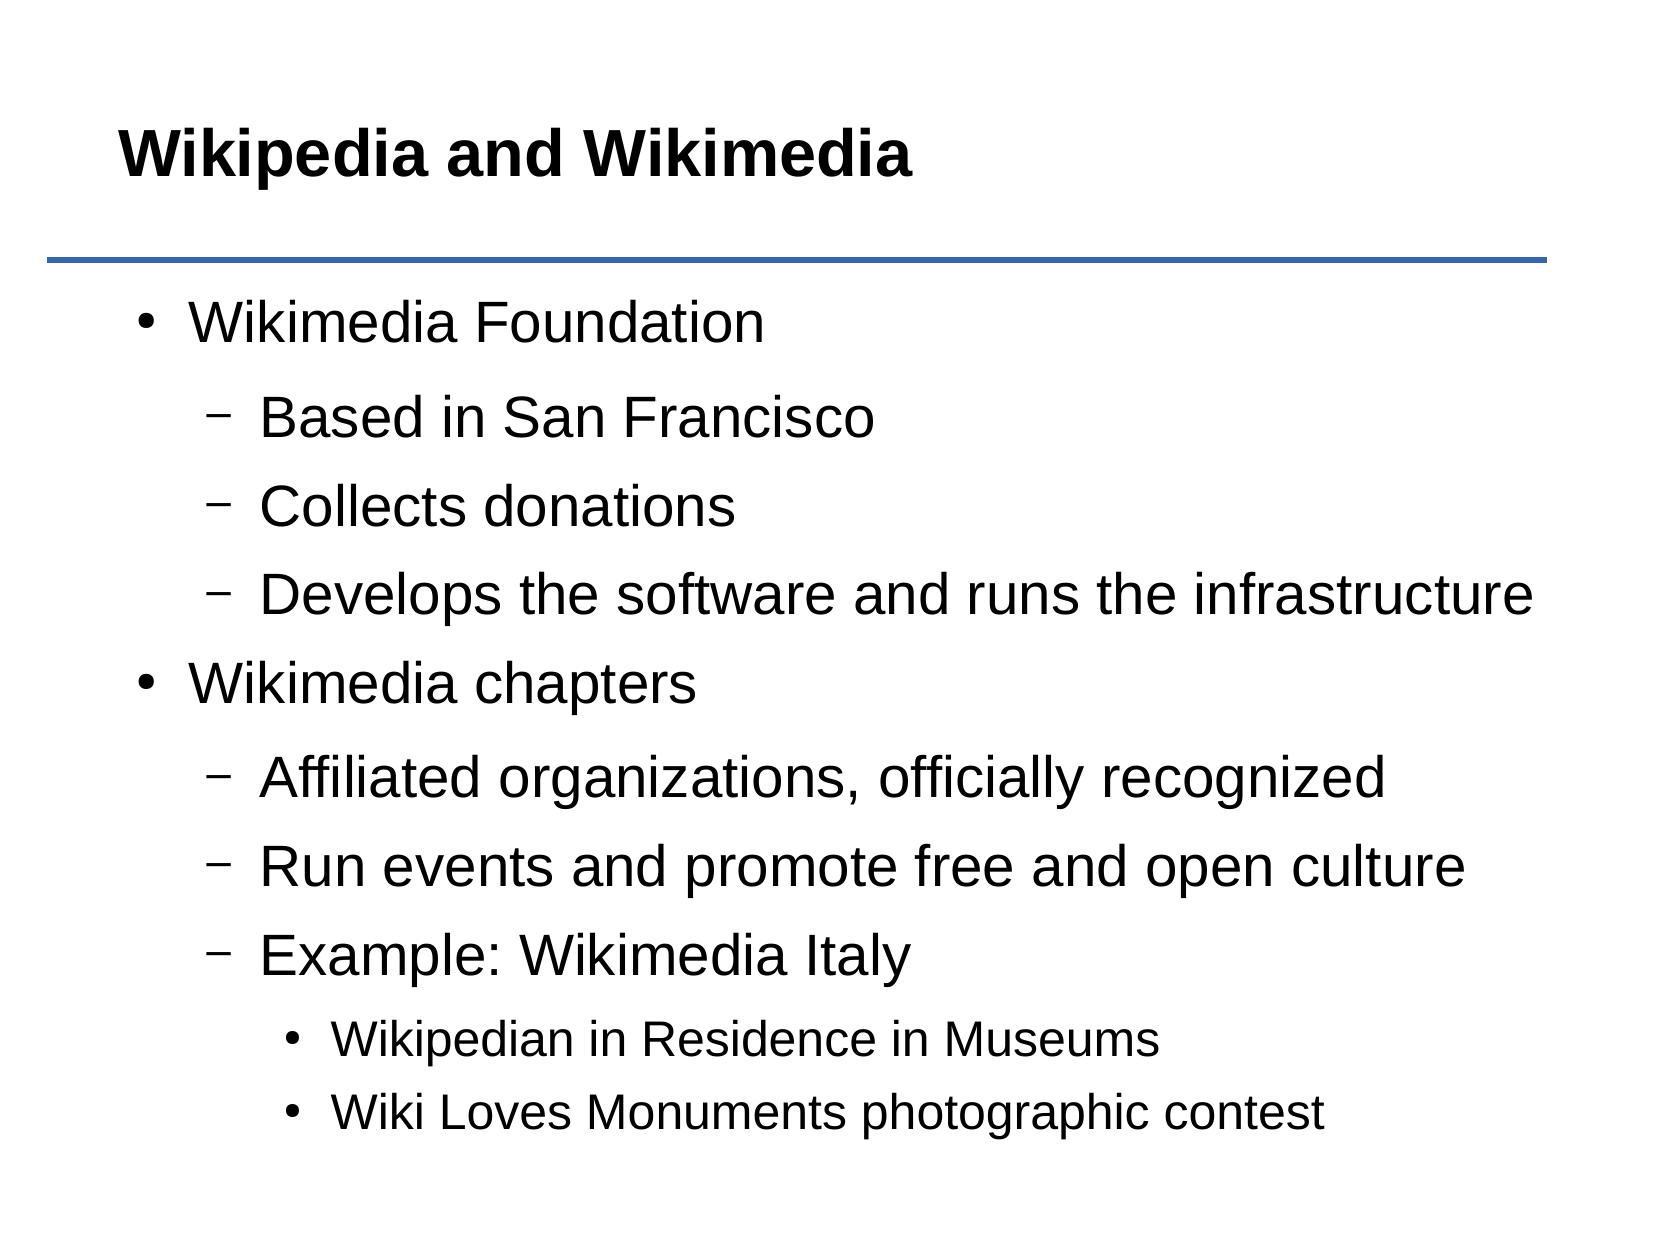

# Wikipedia and Wikimedia
Wikimedia Foundation
Based in San Francisco
Collects donations
Develops the software and runs the infrastructure
Wikimedia chapters
Affiliated organizations, officially recognized
Run events and promote free and open culture
Example: Wikimedia Italy
Wikipedian in Residence in Museums
Wiki Loves Monuments photographic contest